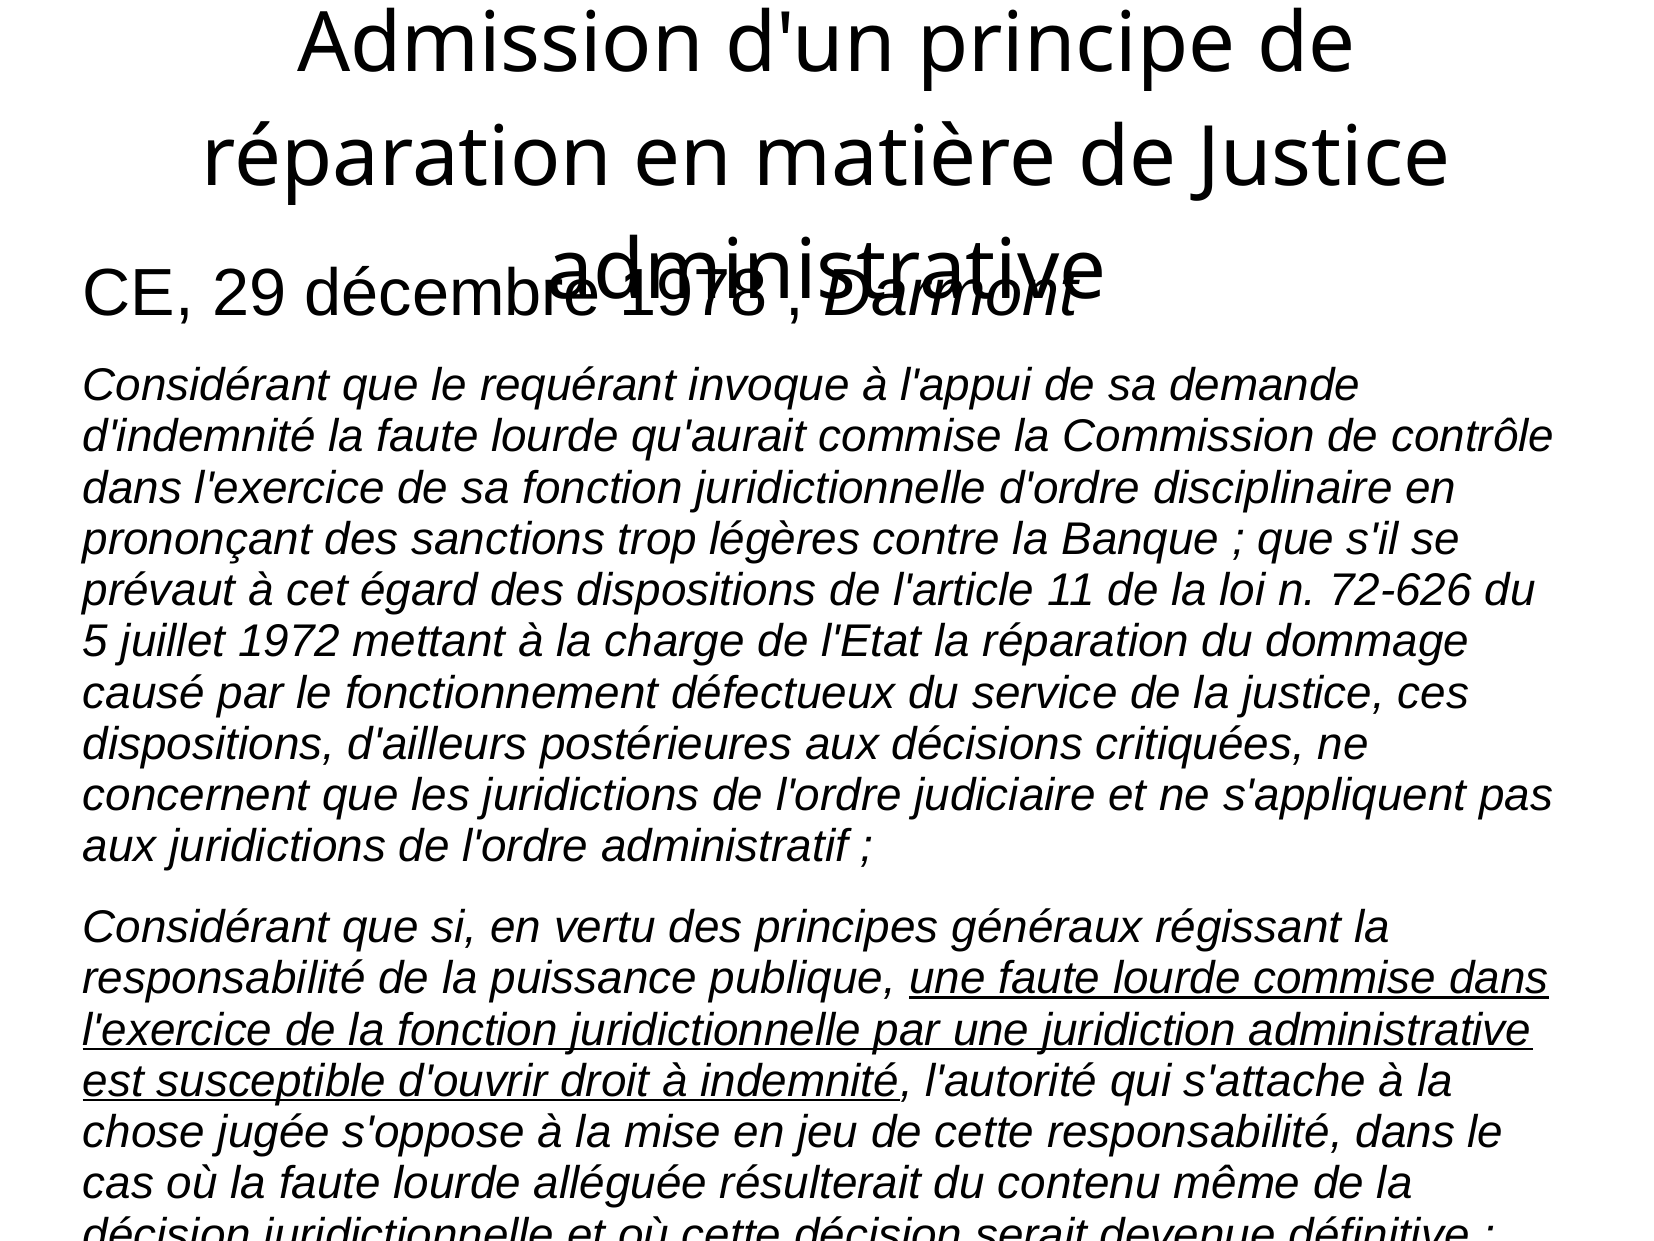

# Admission d'un principe de réparation en matière de Justice administrative
CE, 29 décembre 1978 , Darmont
Considérant que le requérant invoque à l'appui de sa demande d'indemnité la faute lourde qu'aurait commise la Commission de contrôle dans l'exercice de sa fonction juridictionnelle d'ordre disciplinaire en prononçant des sanctions trop légères contre la Banque ; que s'il se prévaut à cet égard des dispositions de l'article 11 de la loi n. 72-626 du 5 juillet 1972 mettant à la charge de l'Etat la réparation du dommage causé par le fonctionnement défectueux du service de la justice, ces dispositions, d'ailleurs postérieures aux décisions critiquées, ne concernent que les juridictions de l'ordre judiciaire et ne s'appliquent pas aux juridictions de l'ordre administratif ;
Considérant que si, en vertu des principes généraux régissant la responsabilité de la puissance publique, une faute lourde commise dans l'exercice de la fonction juridictionnelle par une juridiction administrative est susceptible d'ouvrir droit à indemnité, l'autorité qui s'attache à la chose jugée s'oppose à la mise en jeu de cette responsabilité, dans le cas où la faute lourde alléguée résulterait du contenu même de la décision juridictionnelle et où cette décision serait devenue définitive ;
Le Conseil d’Etat admet le principe d’une responsabilité de l’État à raison de l’exercice de la fonction juridictionnelle par une juridiction administrative.
Fondement : Principe général de responsabilité administrative